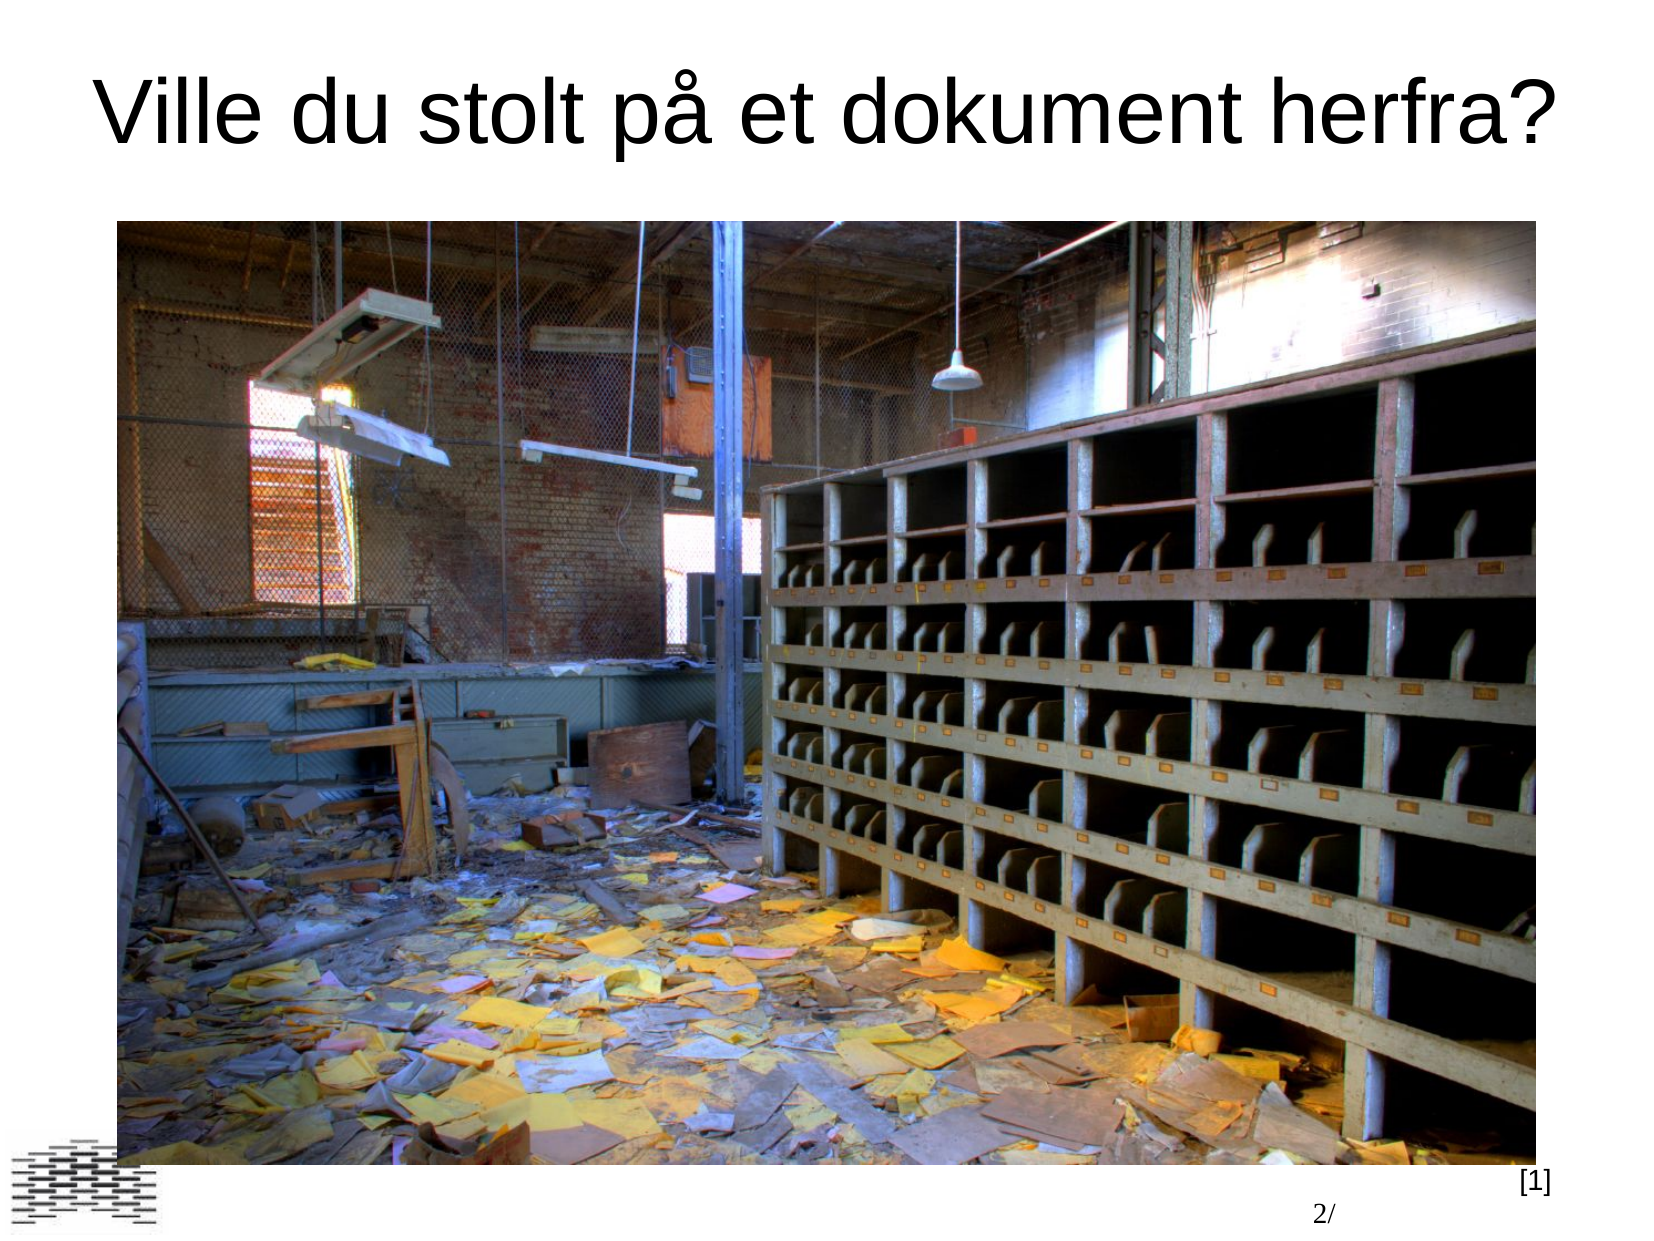

# Ville du stolt på et dokument herfra?
[1]